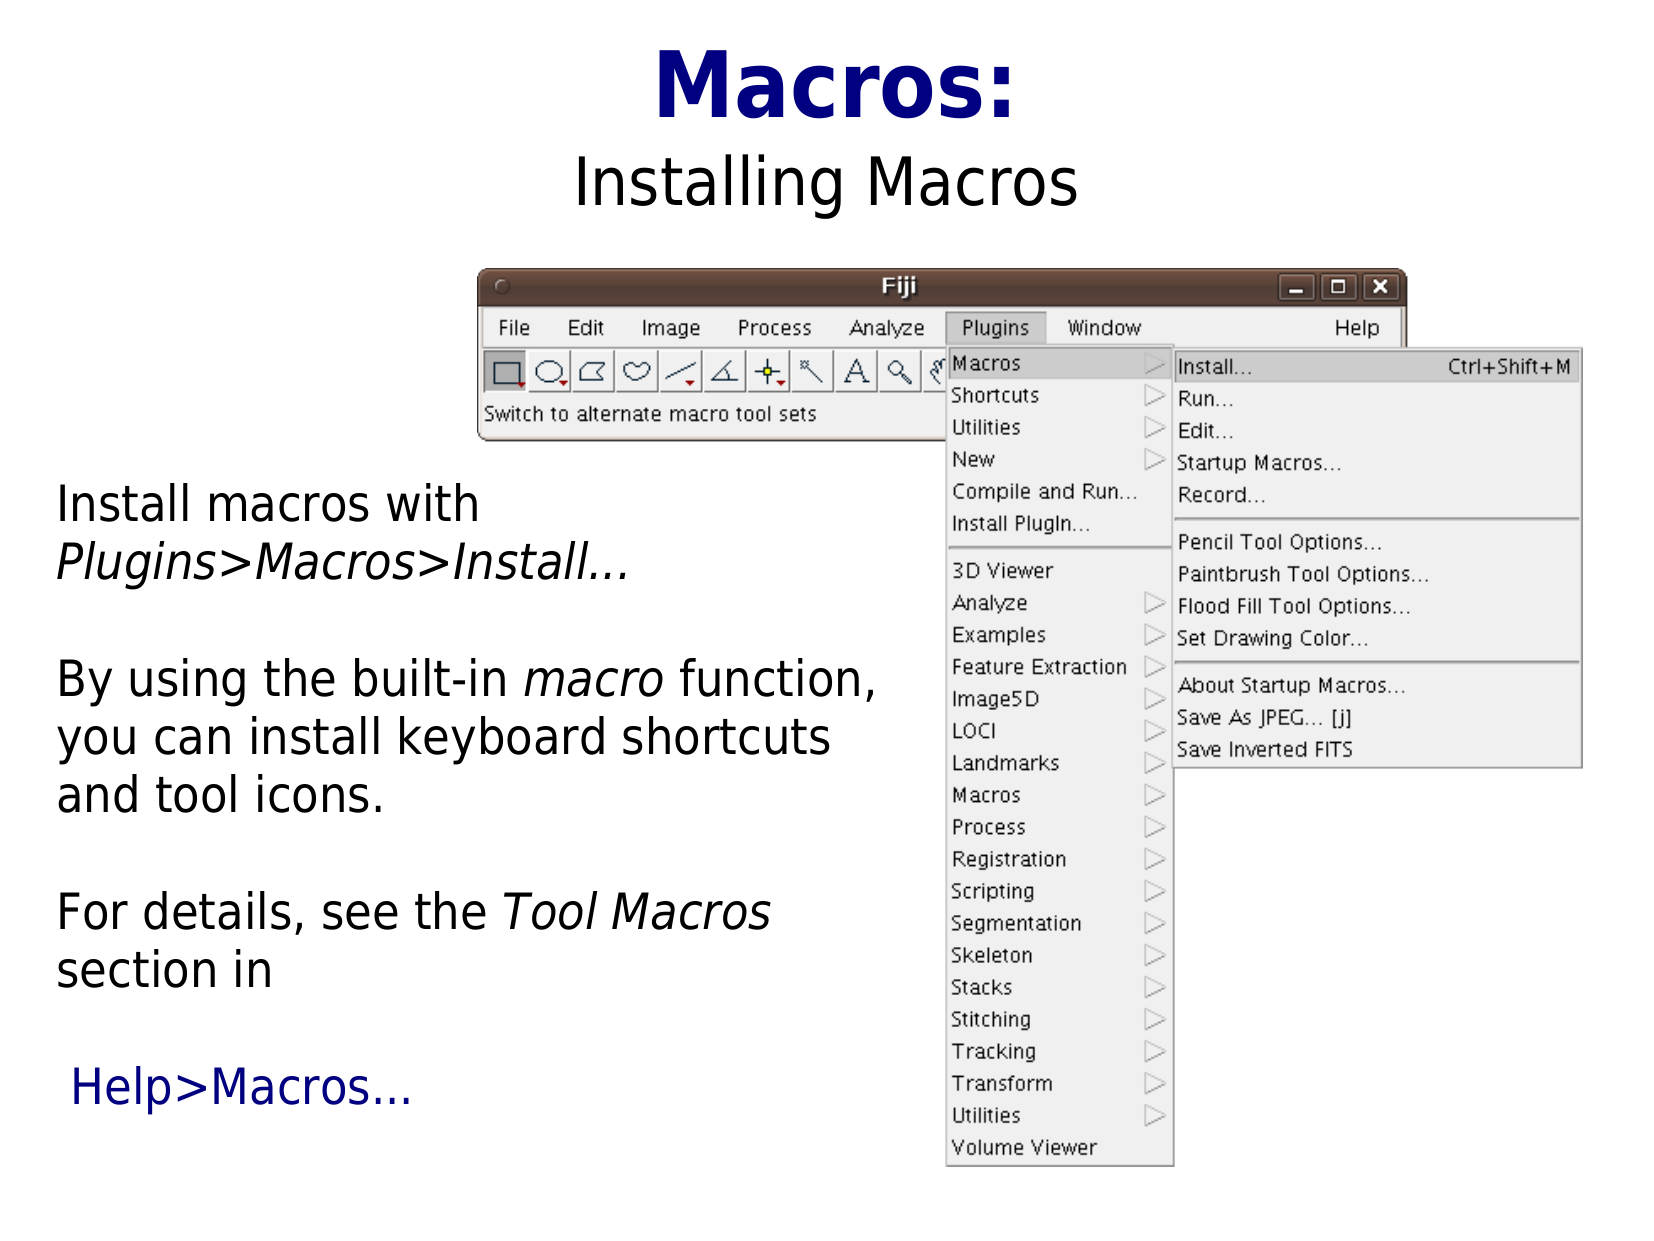

Macros:
# Installing Macros
Install macros with Plugins>Macros>Install...
By using the built-in macro function, you can install keyboard shortcuts and tool icons.
For details, see the Tool Macros section in
 Help>Macros...